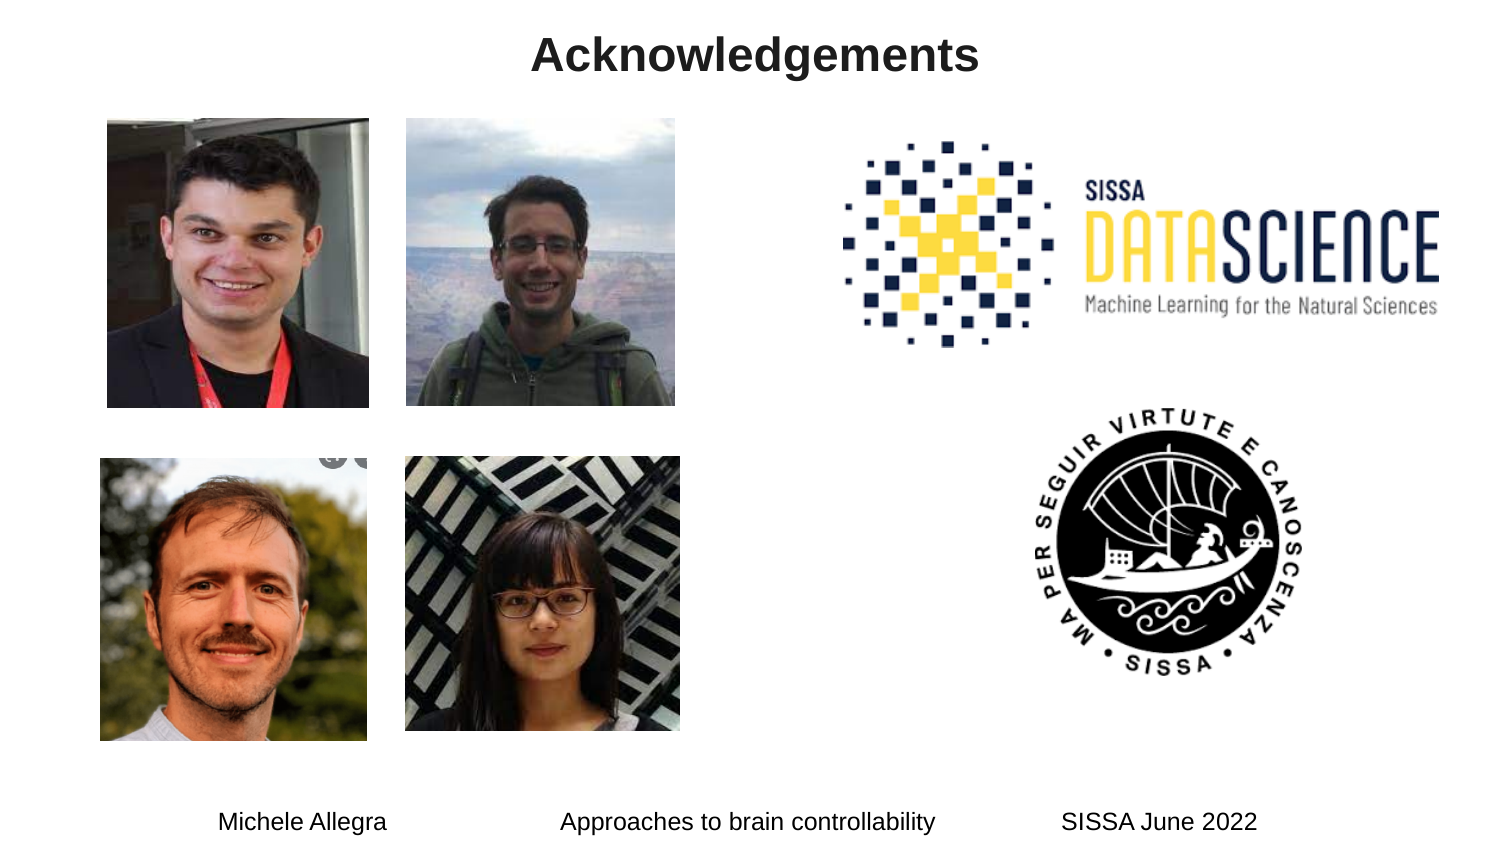

Acknowledgements
Michele Allegra Approaches to brain controllability SISSA June 2022
Sebastian Goldt